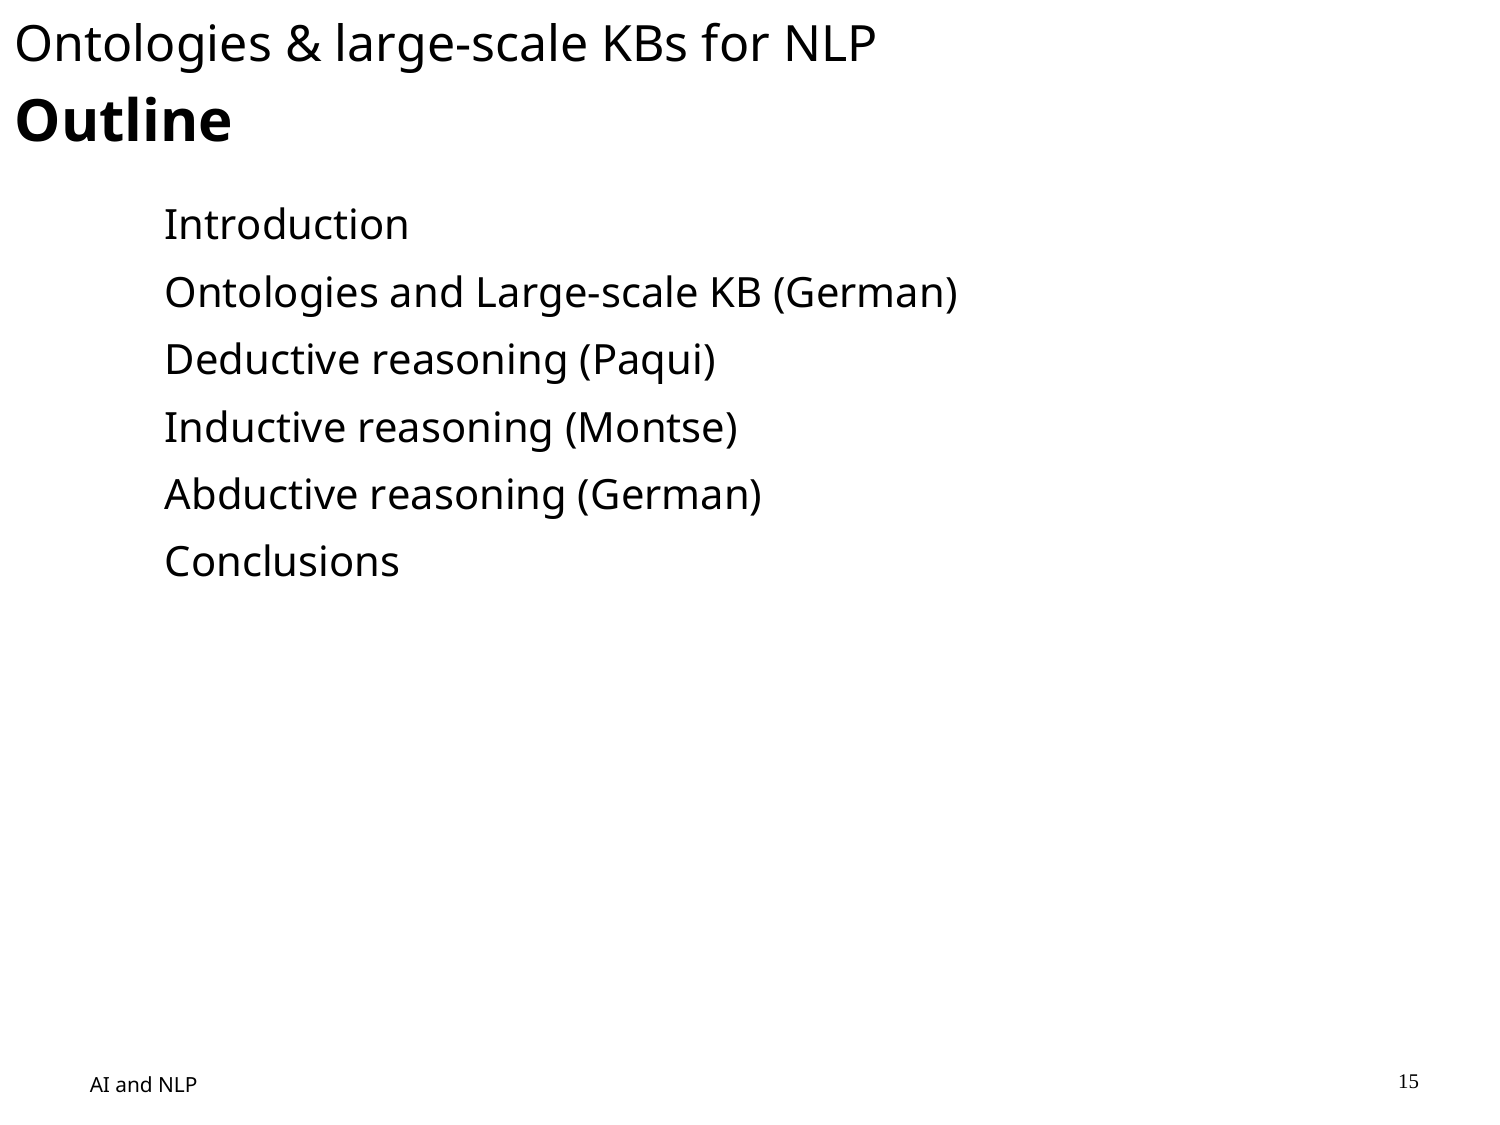

Ontologies & large-scale KBs for NLP
Outline
# Introduction
Ontologies and Large-scale KB (German)
Deductive reasoning (Paqui)
Inductive reasoning (Montse)
Abductive reasoning (German)
Conclusions
15